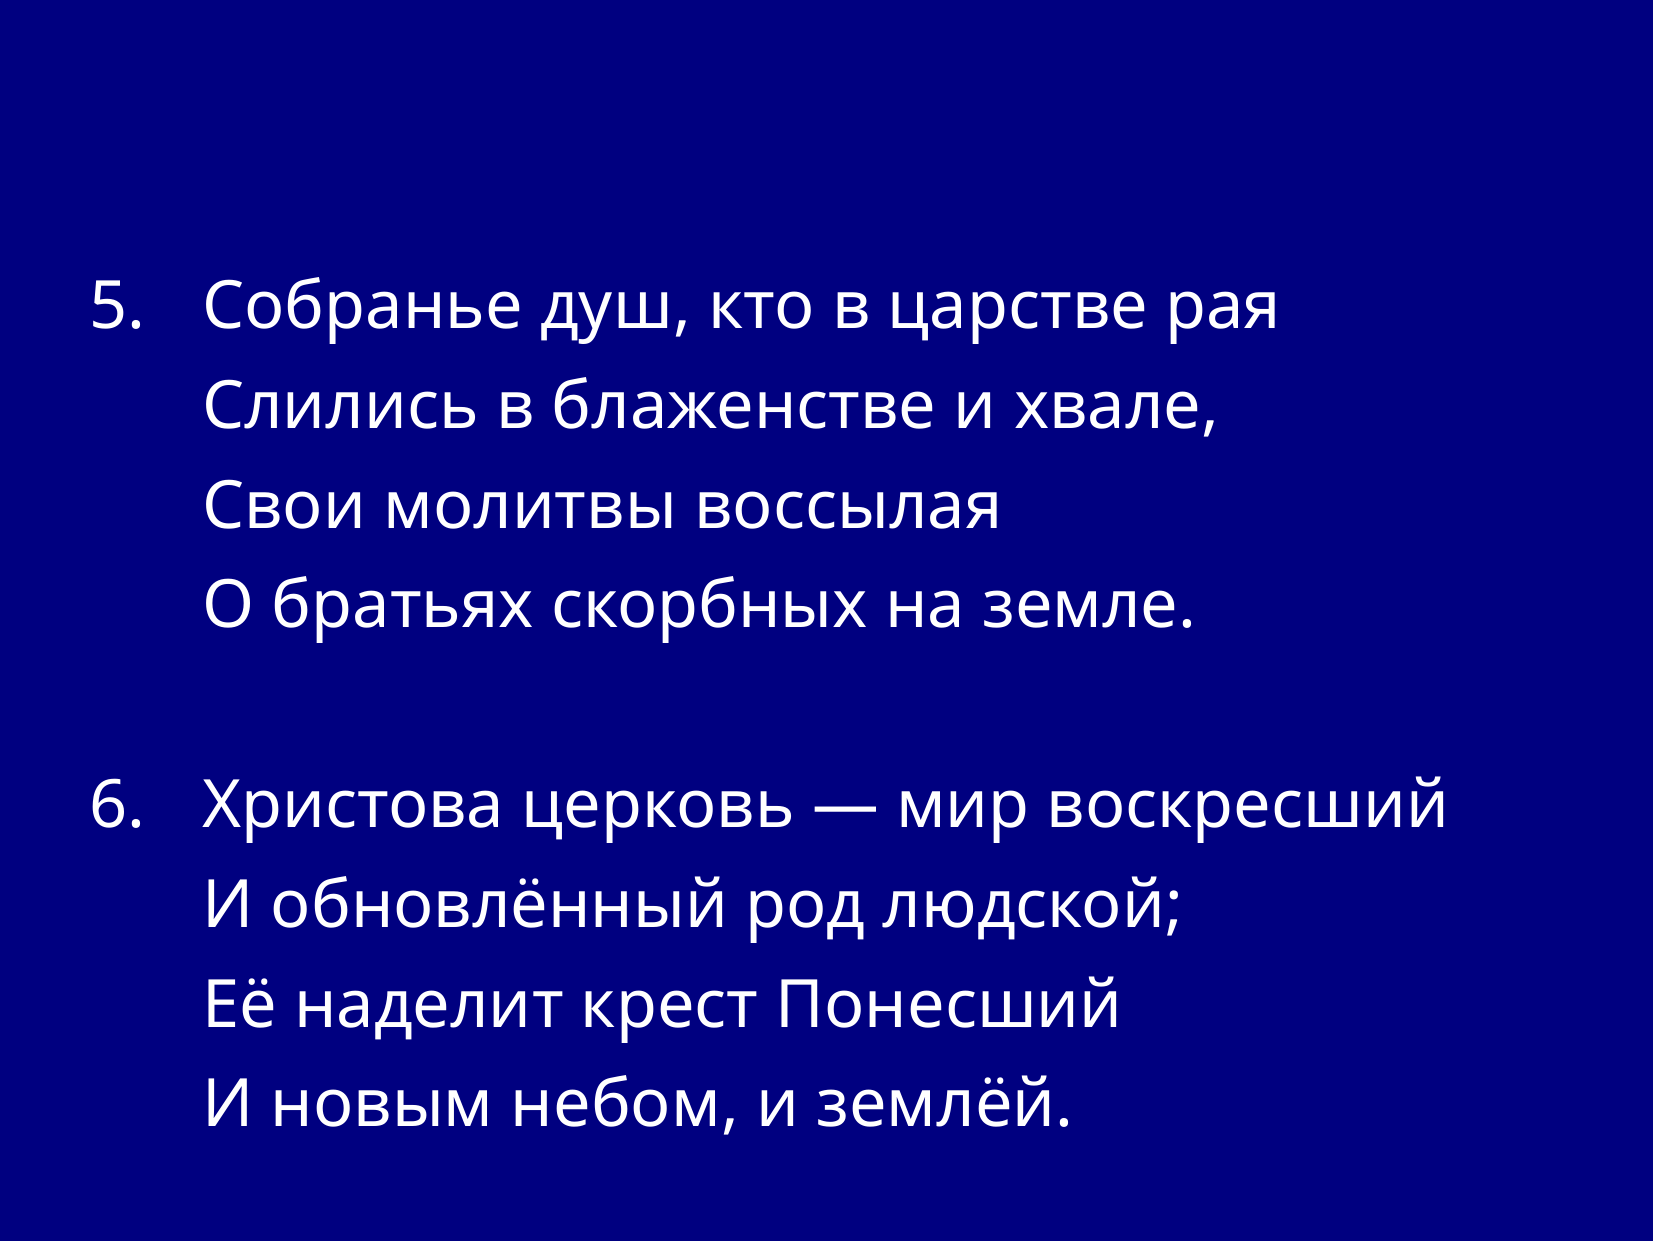

5.	Собранье душ, кто в царстве рая
	Слились в блаженстве и хвале,
	Свои молитвы воссылая
	О братьях скорбных на земле.
6.	Христова церковь — мир воскресший
	И обновлённый род людской;
	Её наделит крест Понесший
	И новым небом, и землёй.